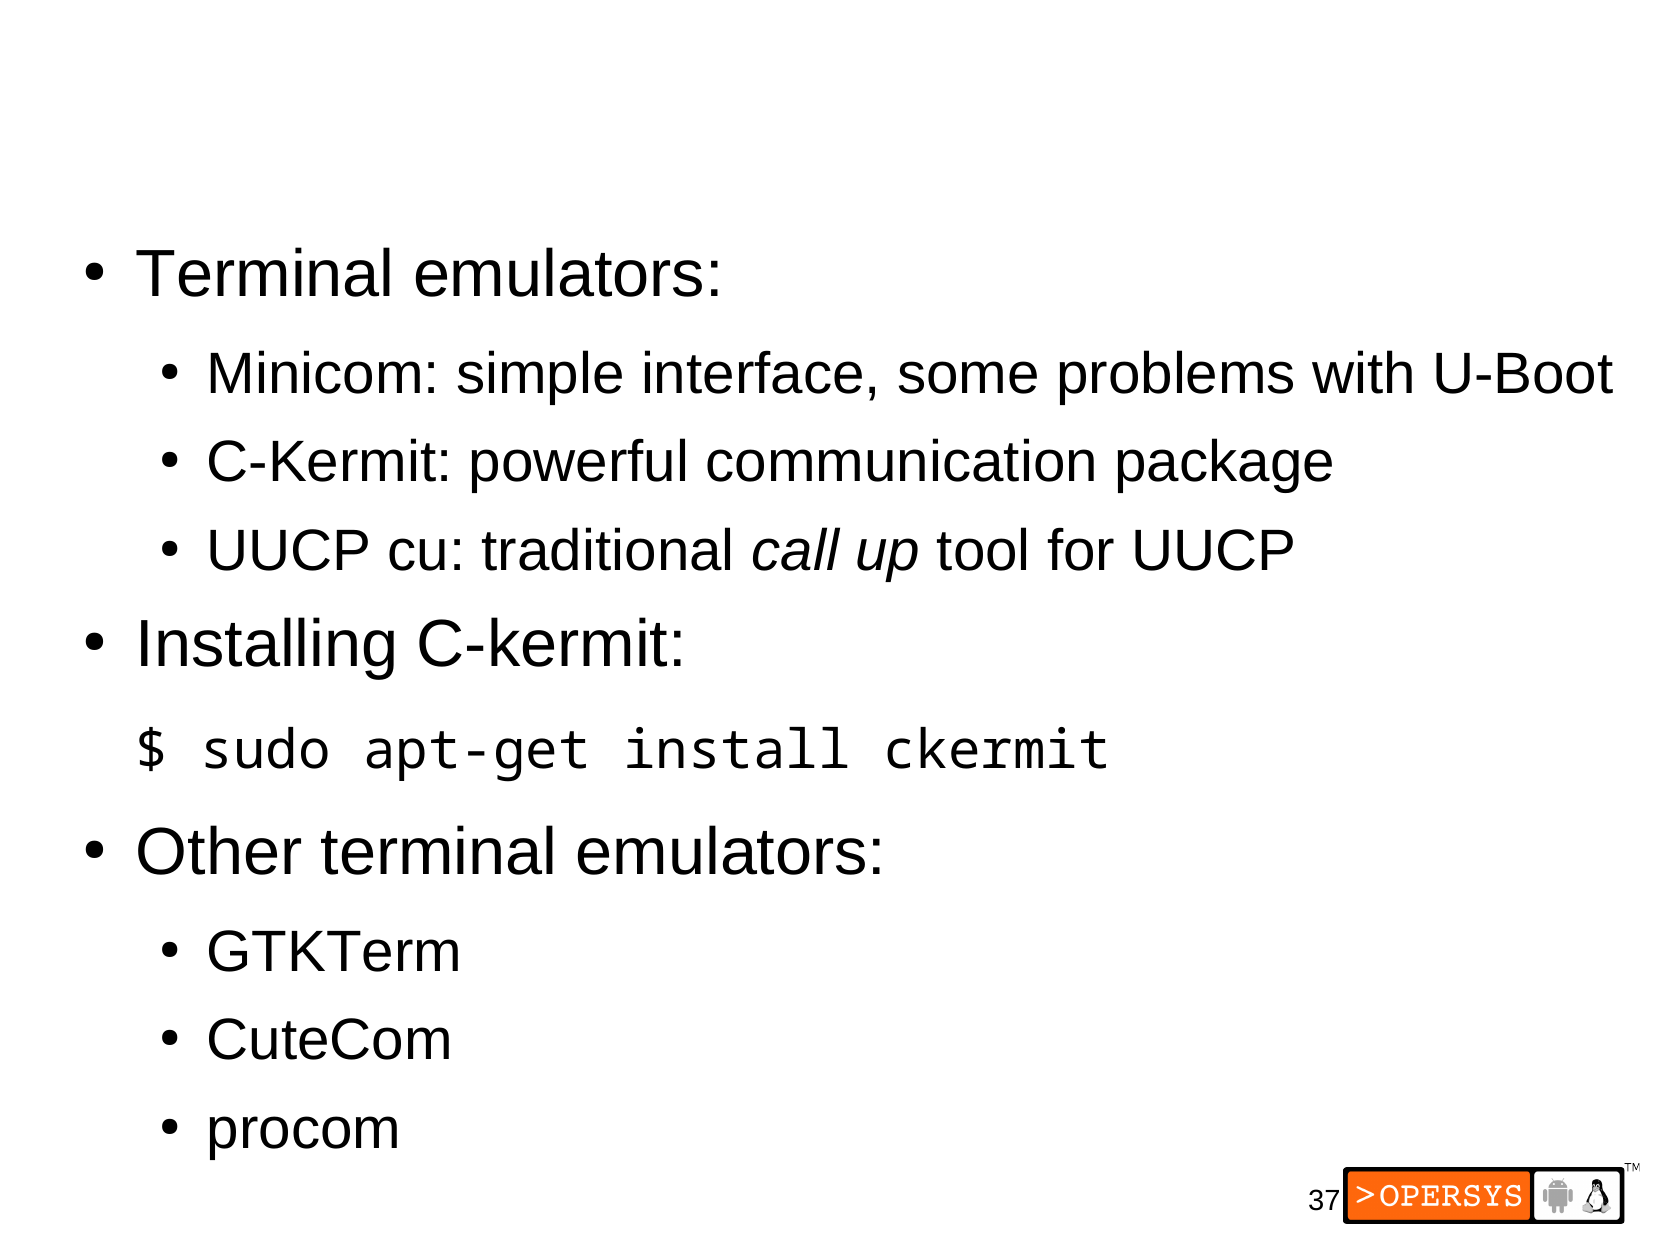

# Terminal emulators:
Minicom: simple interface, some problems with U-Boot
C-Kermit: powerful communication package
UUCP cu: traditional call up tool for UUCP
Installing C-kermit:
$ sudo apt-get install ckermit
Other terminal emulators:
GTKTerm
CuteCom
procom